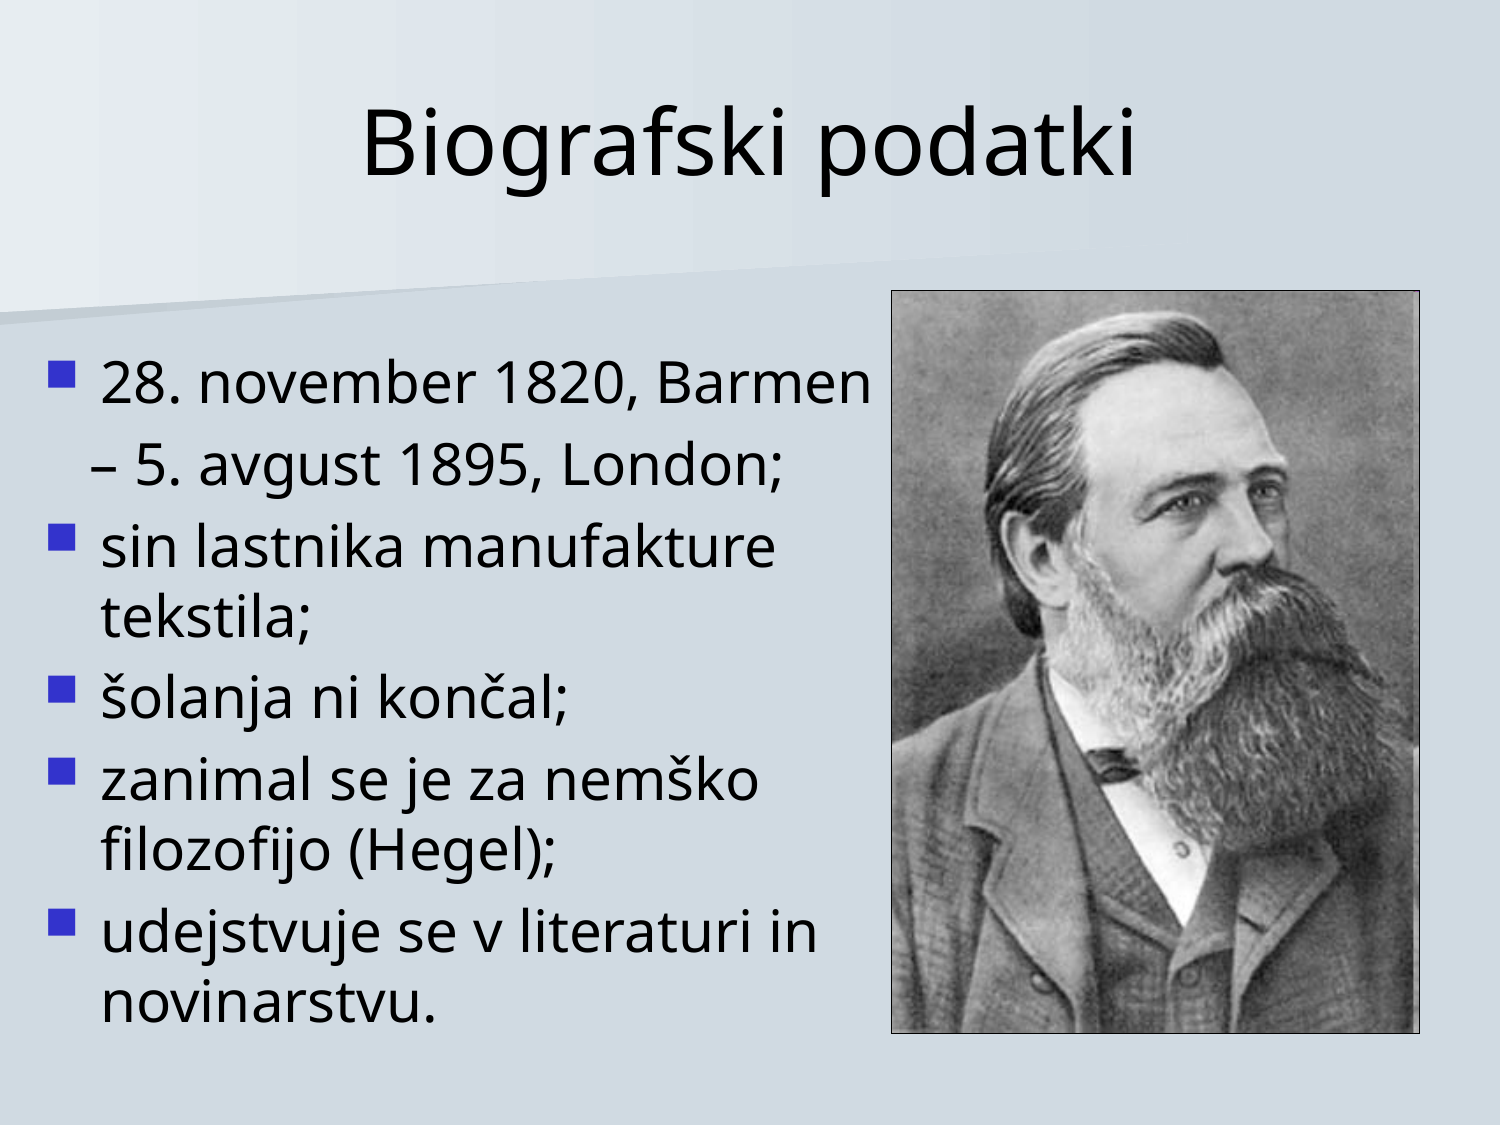

# Biografski podatki
28. november 1820, Barmen
 – 5. avgust 1895, London;
sin lastnika manufakture tekstila;
šolanja ni končal;
zanimal se je za nemško filozofijo (Hegel);
udejstvuje se v literaturi in novinarstvu.